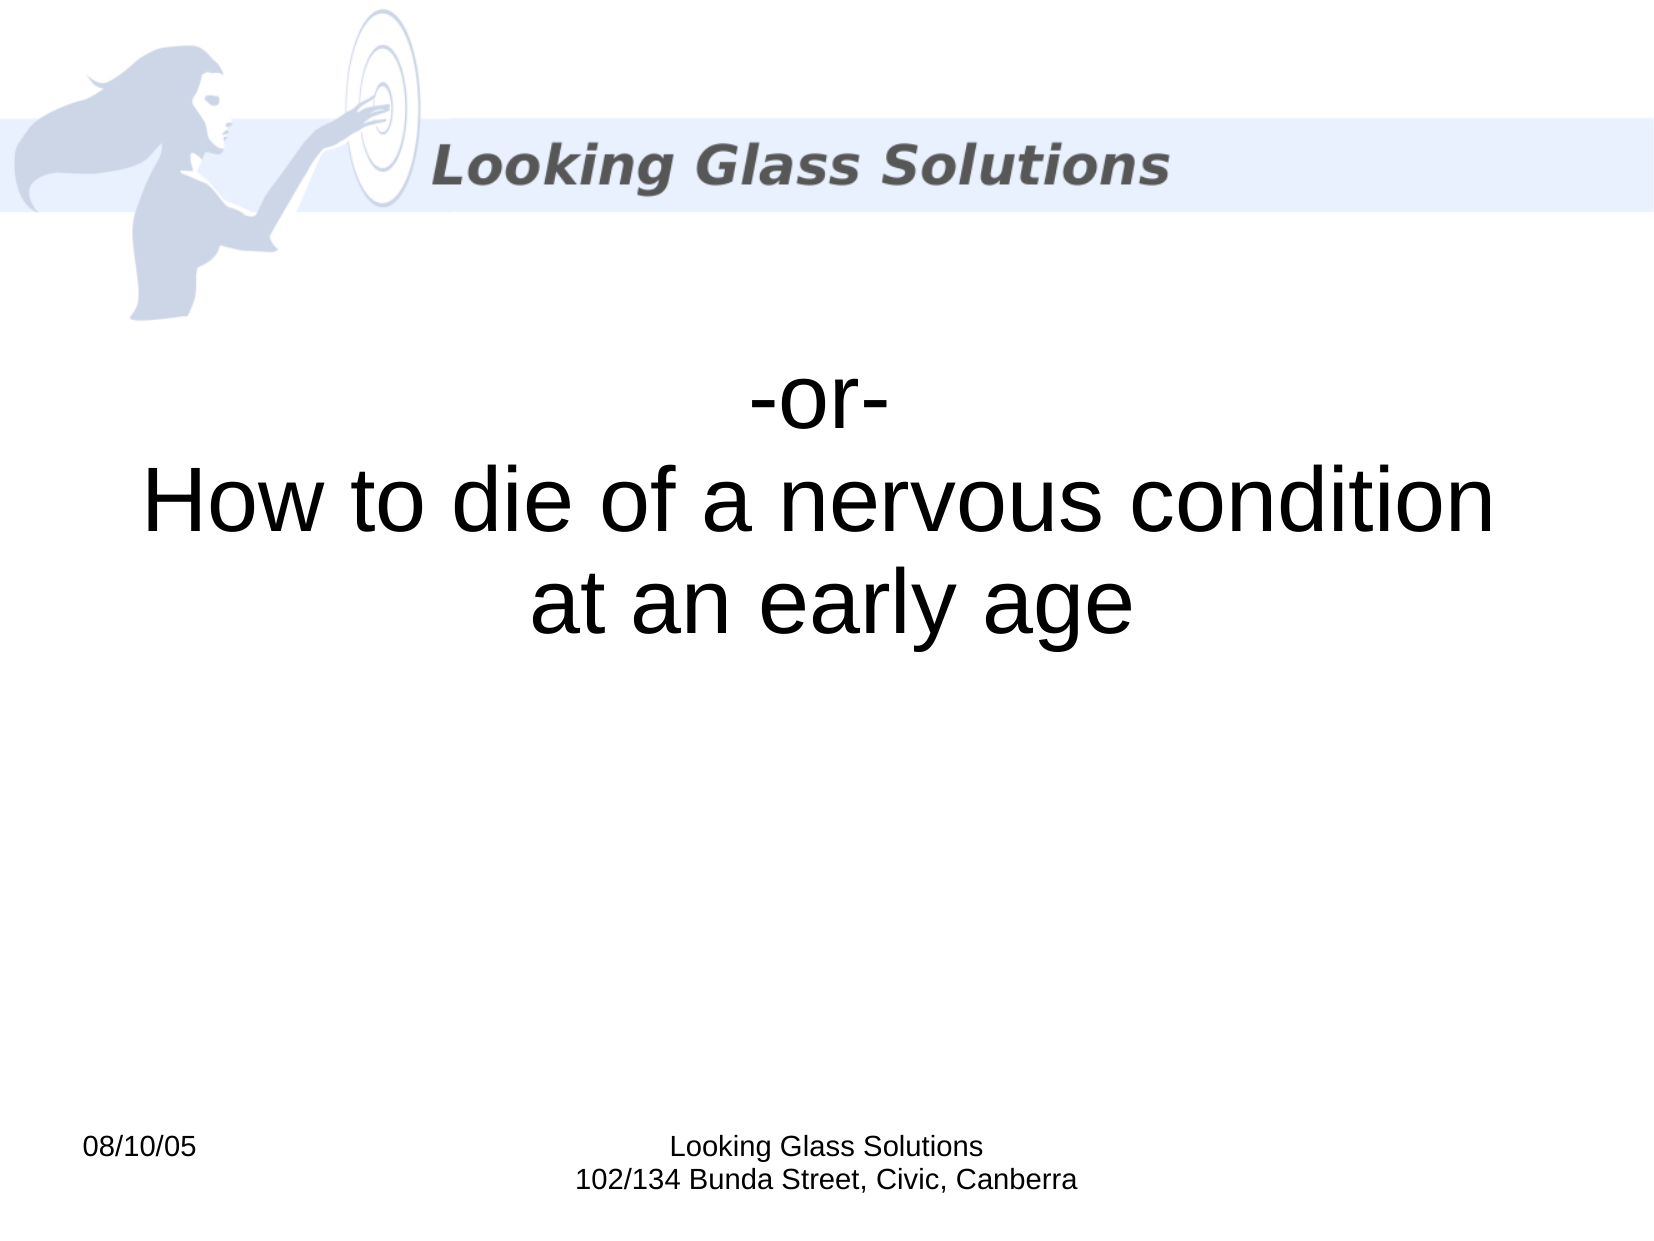

# -or- How to die of a nervous condition at an early age